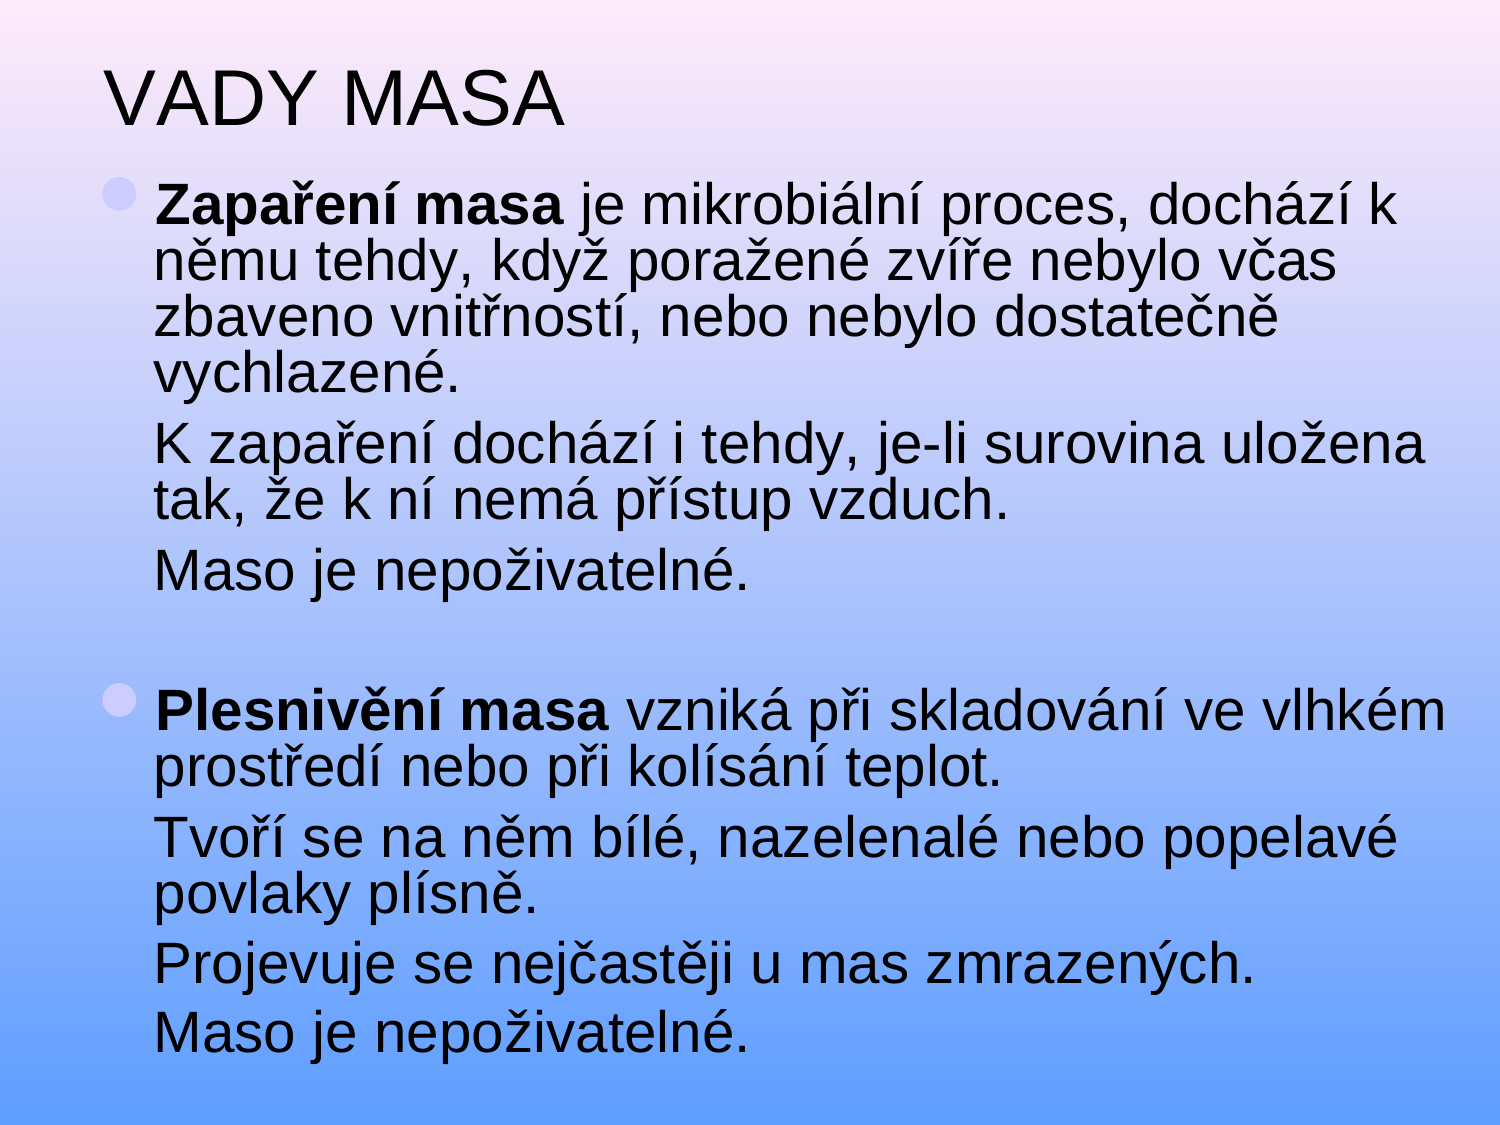

# VADY MASA
Zapaření masa je mikrobiální proces, dochází k němu tehdy, když poražené zvíře nebylo včas zbaveno vnitřností, nebo nebylo dostatečně vychlazené.
	K zapaření dochází i tehdy, je-li surovina uložena tak, že k ní nemá přístup vzduch.
	Maso je nepoživatelné.
Plesnivění masa vzniká při skladování ve vlhkém prostředí nebo při kolísání teplot.
	Tvoří se na něm bílé, nazelenalé nebo popelavé povlaky plísně.
	Projevuje se nejčastěji u mas zmrazených.
	Maso je nepoživatelné.